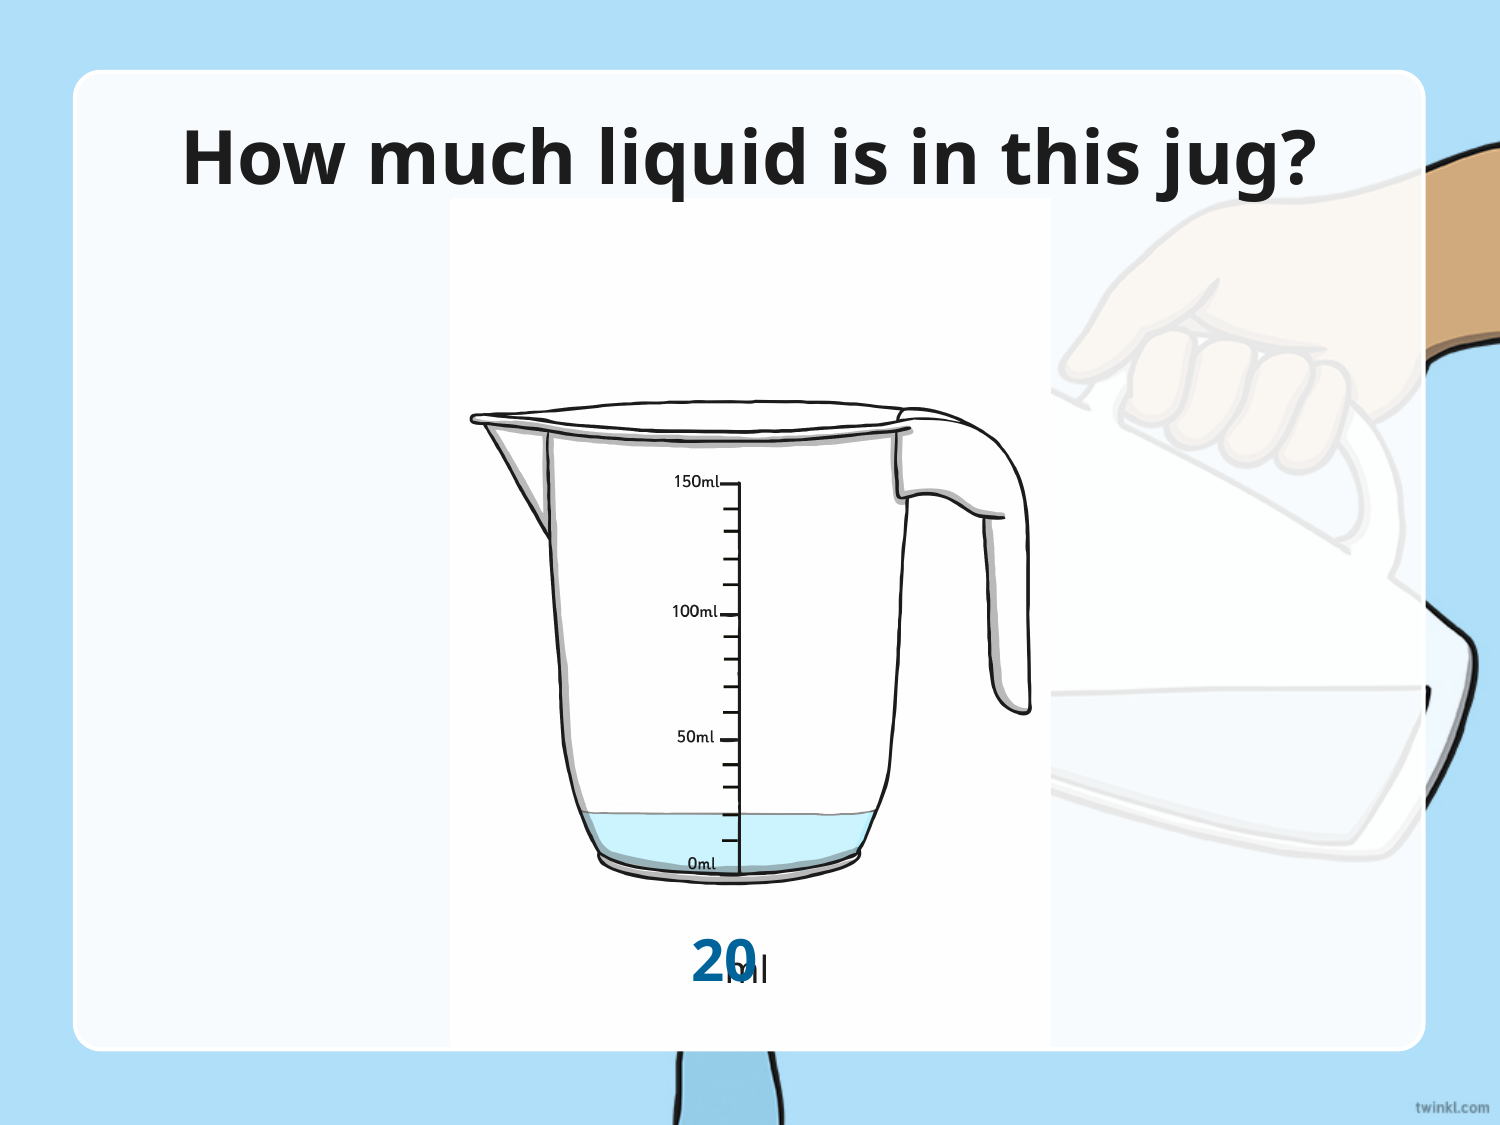

# How much liquid is in this jug?
20
	ml